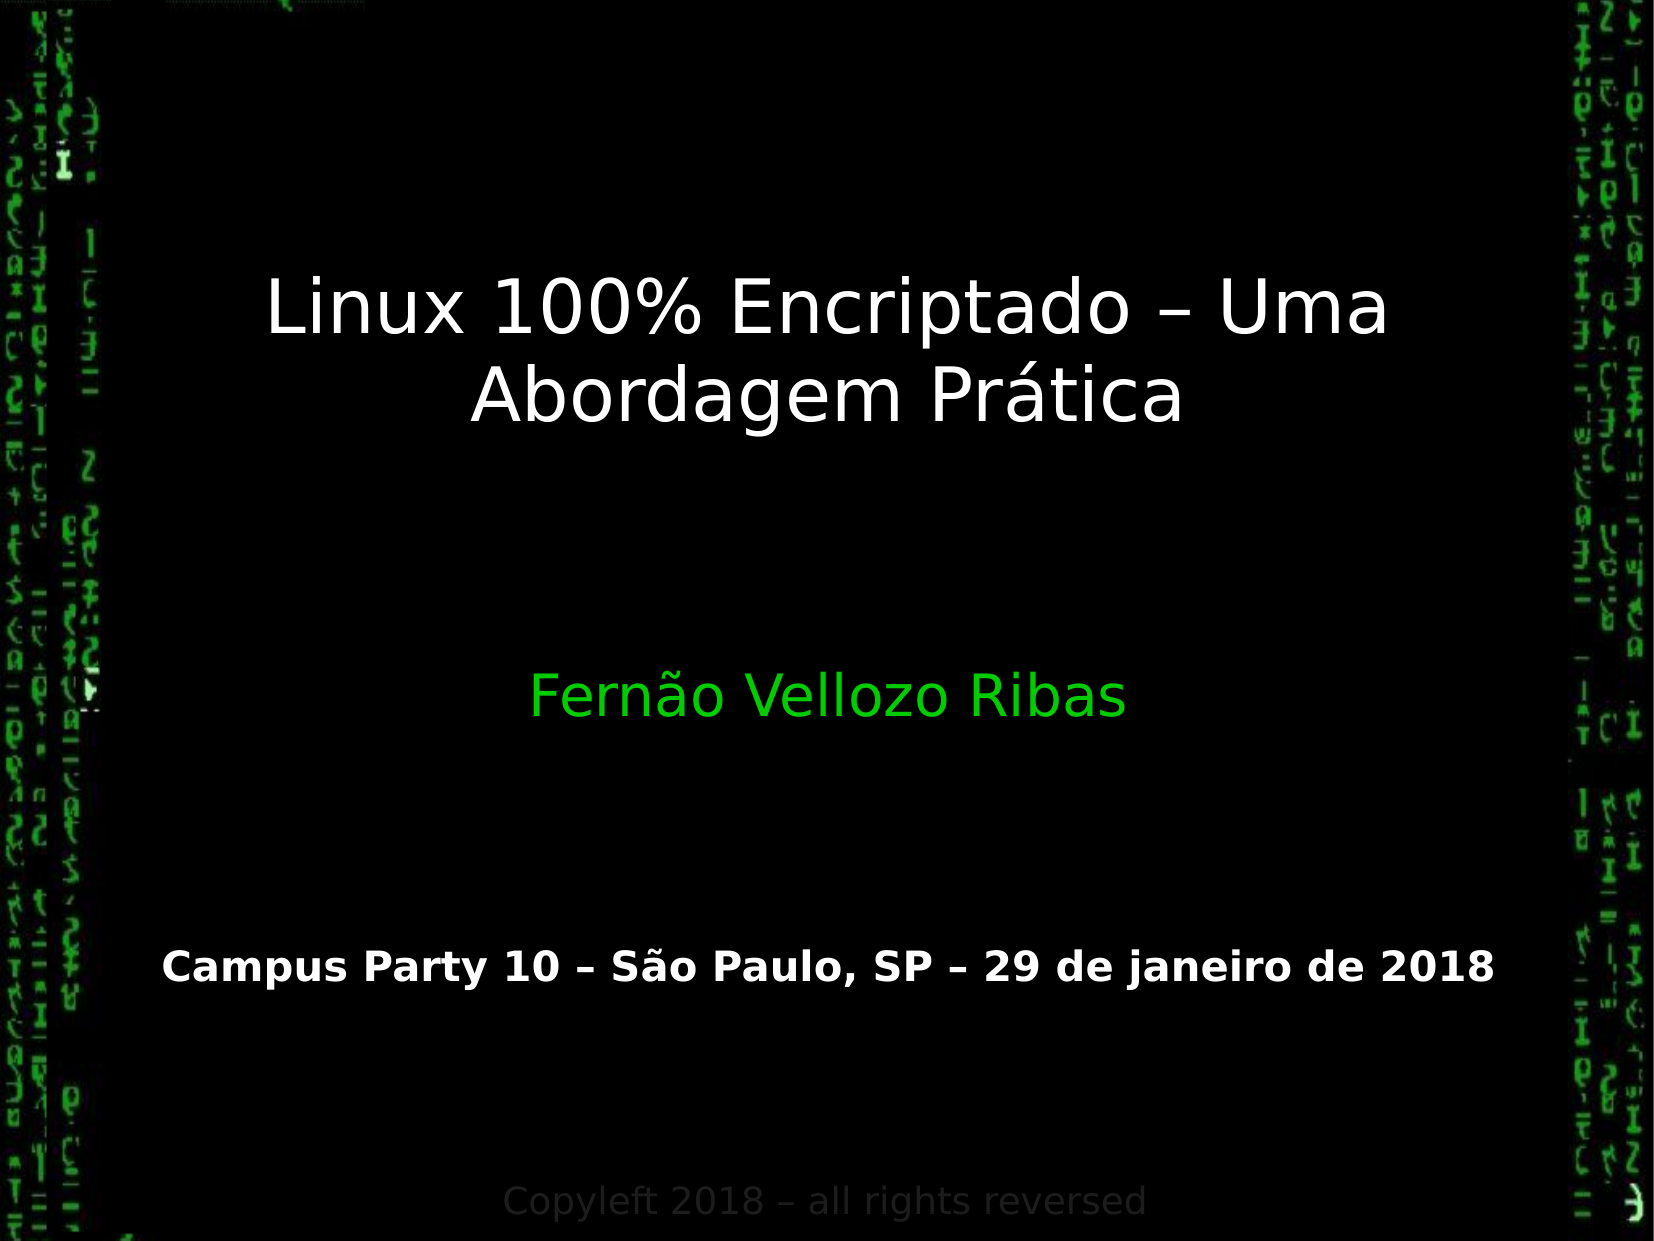

# Linux 100% Encriptado – Uma Abordagem Prática
Fernão Vellozo Ribas
Campus Party 10 – São Paulo, SP – 29 de janeiro de 2018
Copyleft 2018 – all rights reversed